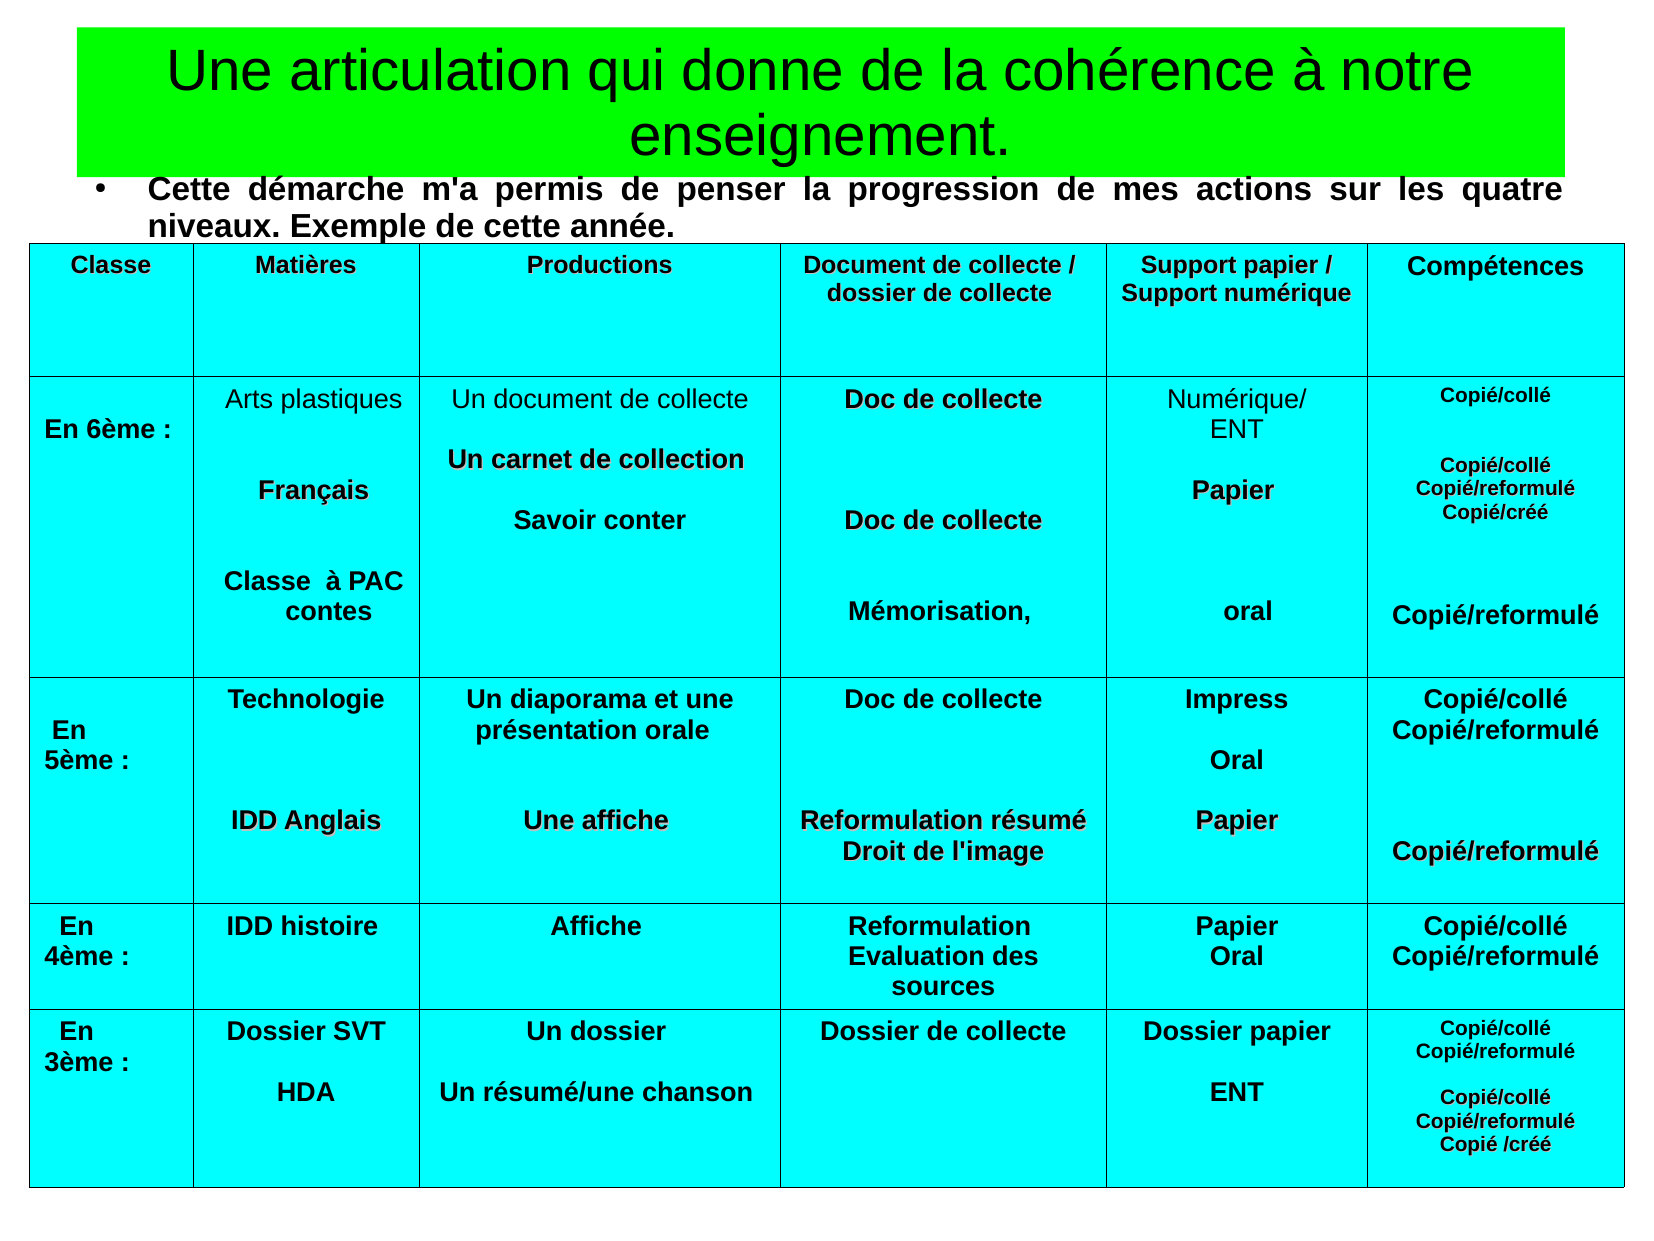

# Une articulation qui donne de la cohérence à notre enseignement.
Cette démarche m'a permis de penser la progression de mes actions sur les quatre niveaux. Exemple de cette année.
| Classe | Matières | Productions | Document de collecte / dossier de collecte | Support papier / Support numérique | Compétences |
| --- | --- | --- | --- | --- | --- |
| En 6ème : | Arts plastiques Français Classe à PAC contes | Un document de collecte Un carnet de collection Savoir conter | Doc de collecte Doc de collecte Mémorisation, | Numérique/ ENT Papier oral | Copié/collé Copié/collé Copié/reformulé Copié/créé Copié/reformulé |
| En 5ème : | Technologie IDD Anglais | Un diaporama et une présentation orale Une affiche | Doc de collecte Reformulation résumé Droit de l'image | Impress Oral Papier | Copié/collé Copié/reformulé Copié/reformulé |
| En 4ème : | IDD histoire | Affiche | Reformulation Evaluation des sources | Papier Oral | Copié/collé Copié/reformulé |
| En 3ème : | Dossier SVT HDA | Un dossier Un résumé/une chanson | Dossier de collecte | Dossier papier ENT | Copié/collé Copié/reformulé Copié/collé Copié/reformulé Copié /créé |